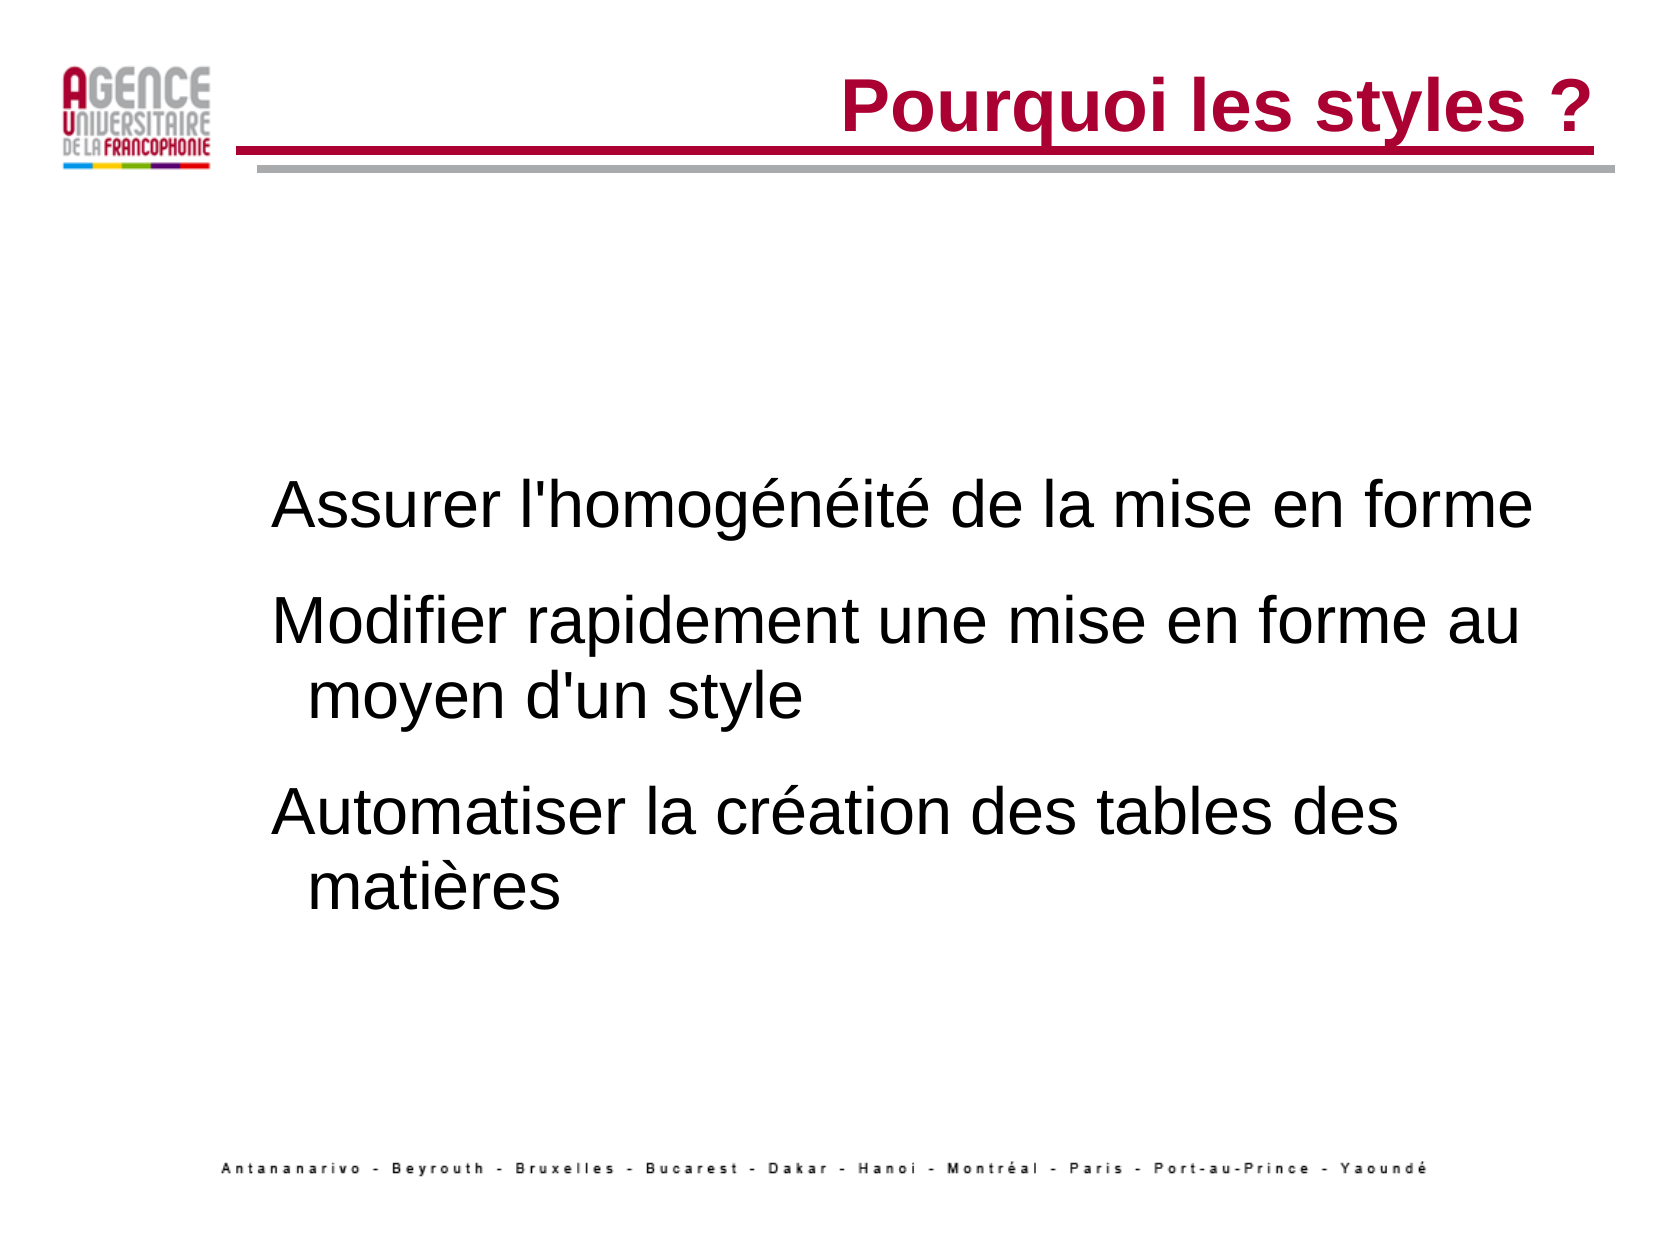

# Pourquoi les styles ?
Assurer l'homogénéité de la mise en forme
Modifier rapidement une mise en forme au moyen d'un style
Automatiser la création des tables des matières